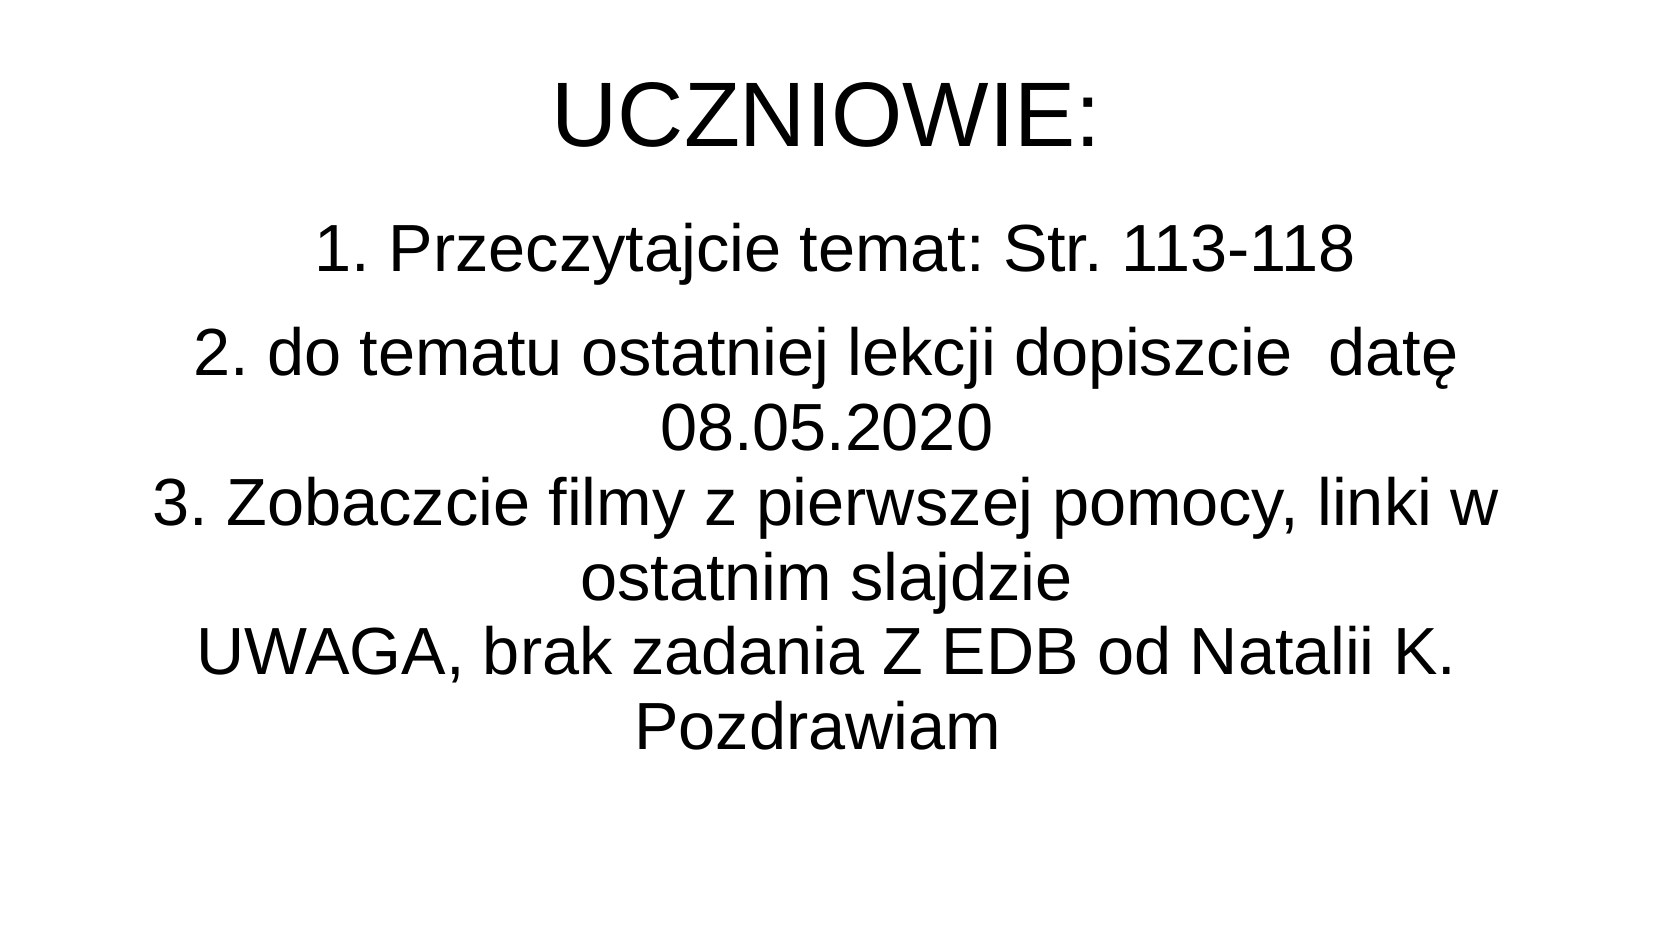

# UCZNIOWIE:
 1. Przeczytajcie temat: Str. 113-118
2. do tematu ostatniej lekcji dopiszcie datę 08.05.2020
3. Zobaczcie filmy z pierwszej pomocy, linki w ostatnim slajdzie
UWAGA, brak zadania Z EDB od Natalii K.
Pozdrawiam